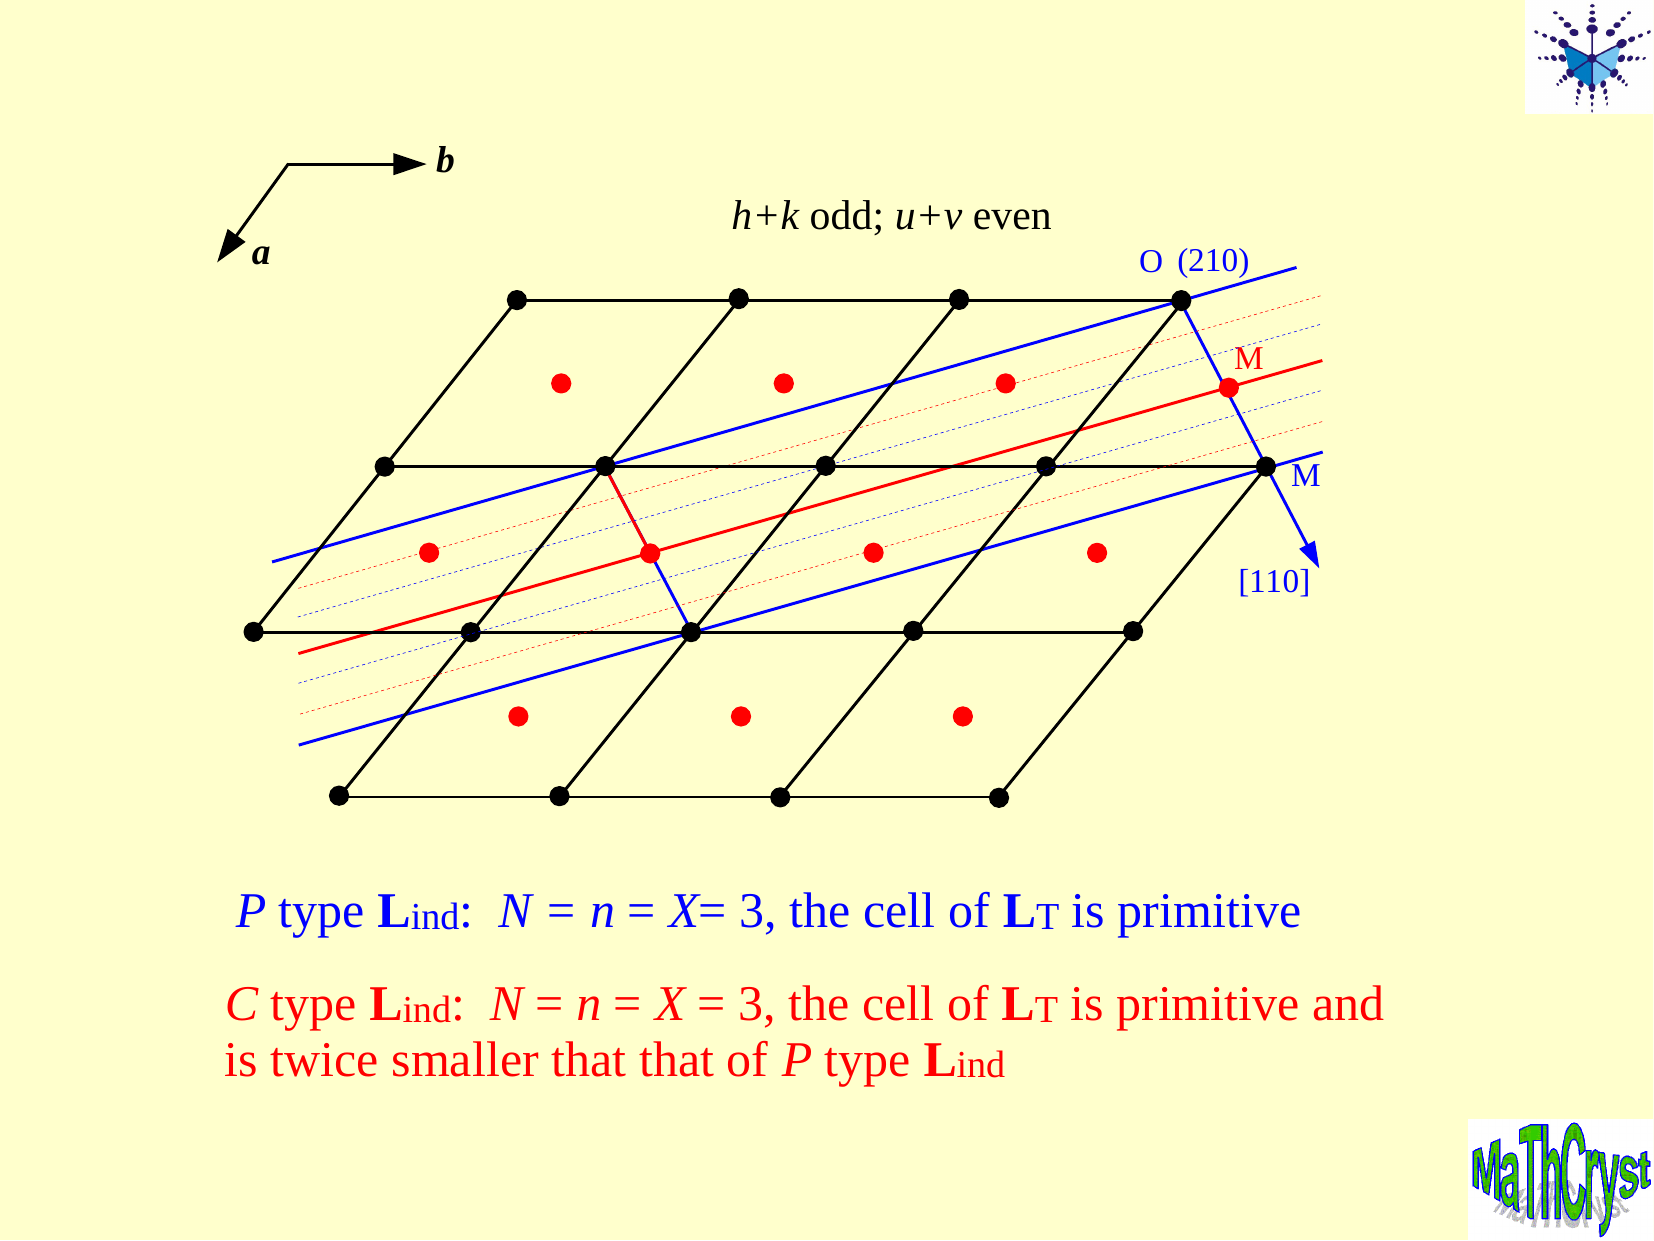

b
a
h+k odd; u+v even
(210)
O
M
M
[110]
P type Lind: N = n = X= 3, the cell of LT is primitive
C type Lind: N = n = X = 3, the cell of LT is primitive and
is twice smaller that that of P type Lind